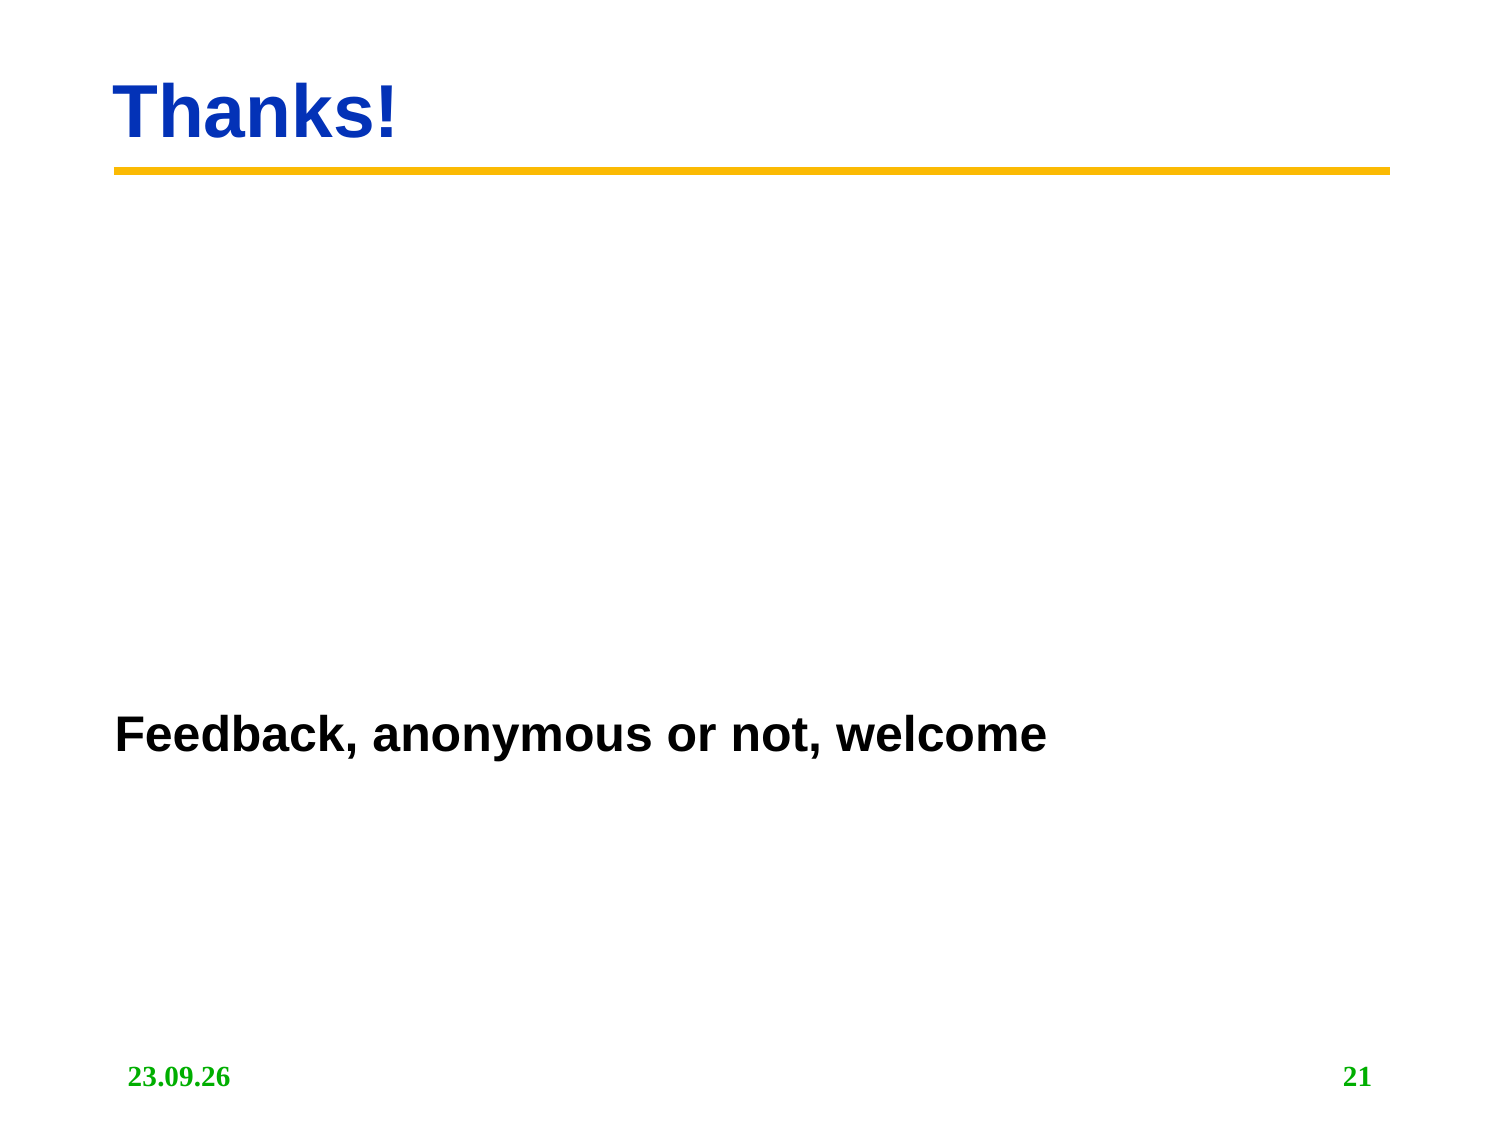

# Thanks!
Feedback, anonymous or not, welcome
CS258 S99
21